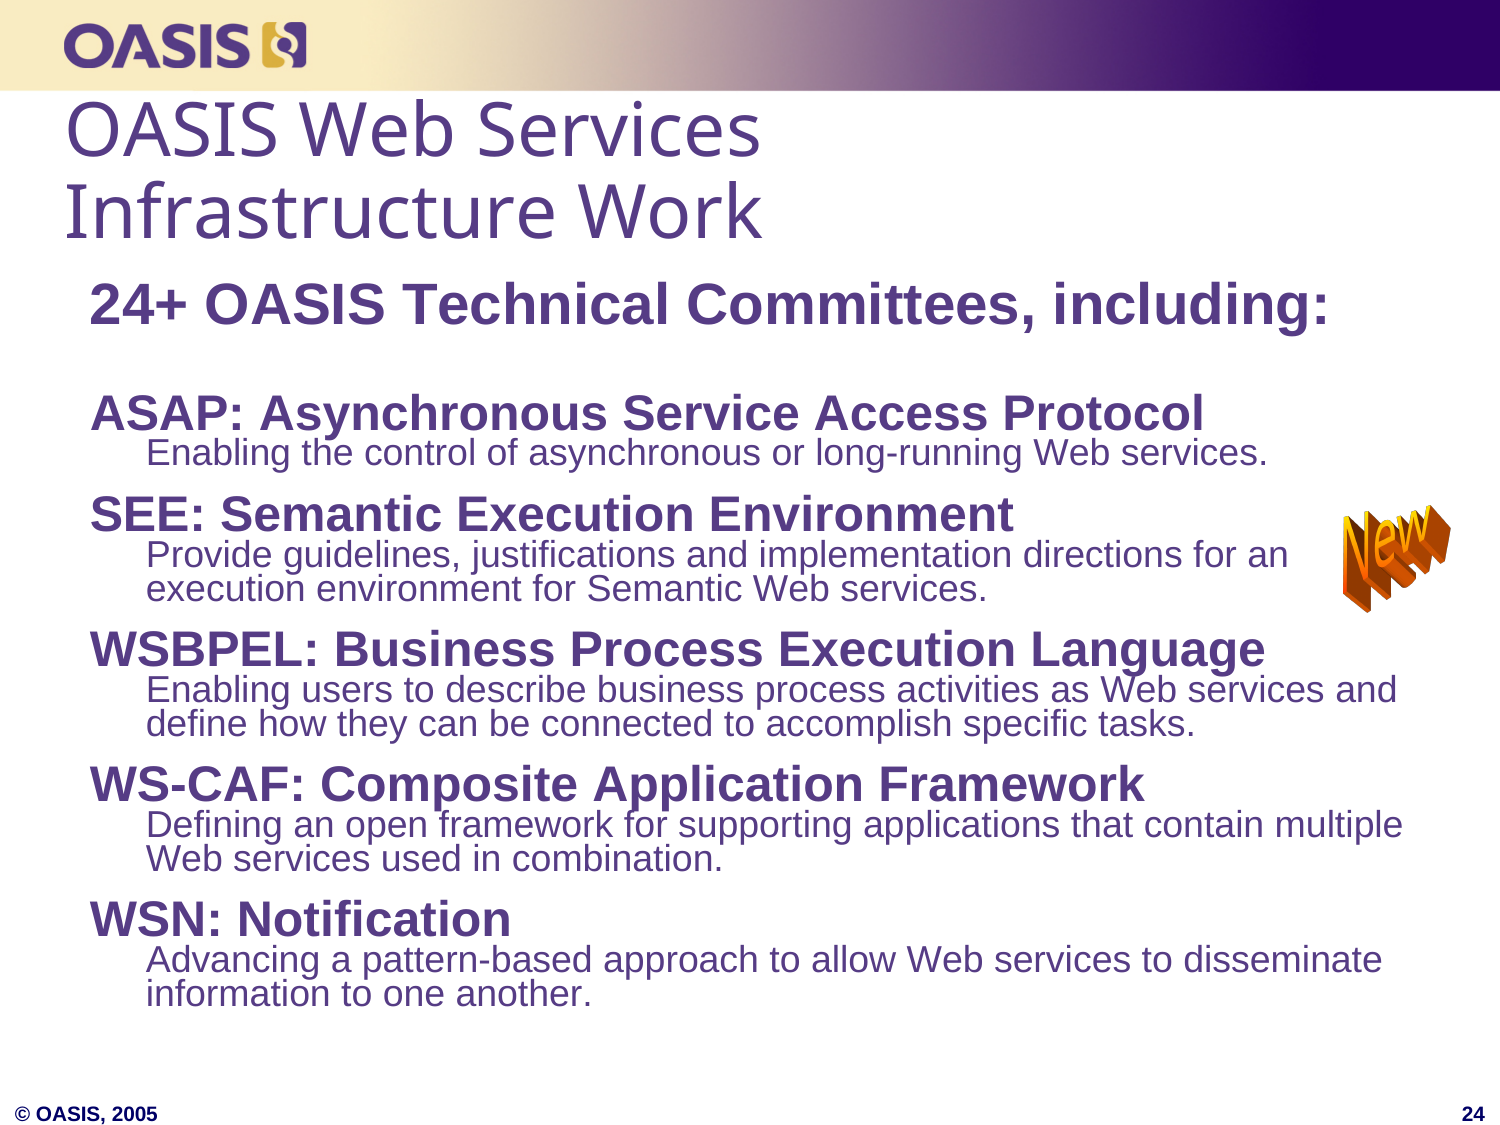

# OASIS Web Services Infrastructure Work
24+ OASIS Technical Committees, including:
ASAP: Asynchronous Service Access Protocol
Enabling the control of asynchronous or long-running Web services.
SEE: Semantic Execution Environment
Provide guidelines, justifications and implementation directions for an execution environment for Semantic Web services.
WSBPEL: Business Process Execution Language
Enabling users to describe business process activities as Web services and define how they can be connected to accomplish specific tasks.
WS-CAF: Composite Application Framework
Defining an open framework for supporting applications that contain multiple Web services used in combination.
WSN: Notification
Advancing a pattern-based approach to allow Web services to disseminate information to one another.
New
© OASIS, 2005
24